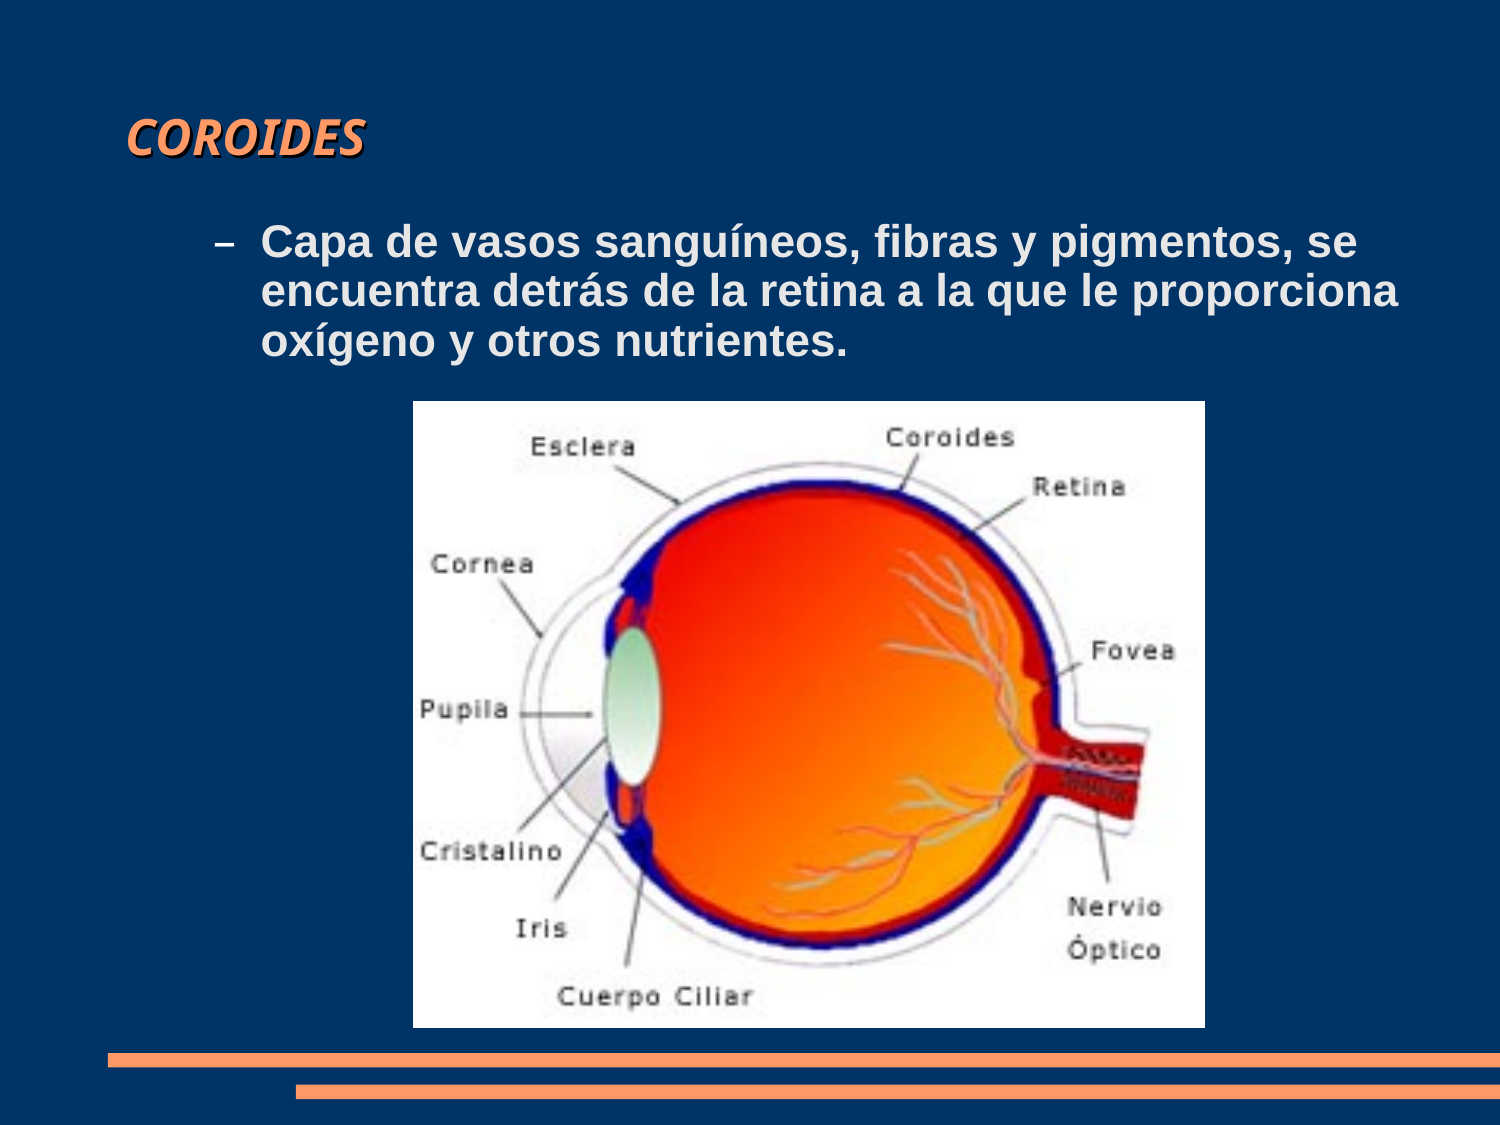

# COROIDES
Capa de vasos sanguíneos, fibras y pigmentos, se encuentra detrás de la retina a la que le proporciona oxígeno y otros nutrientes.